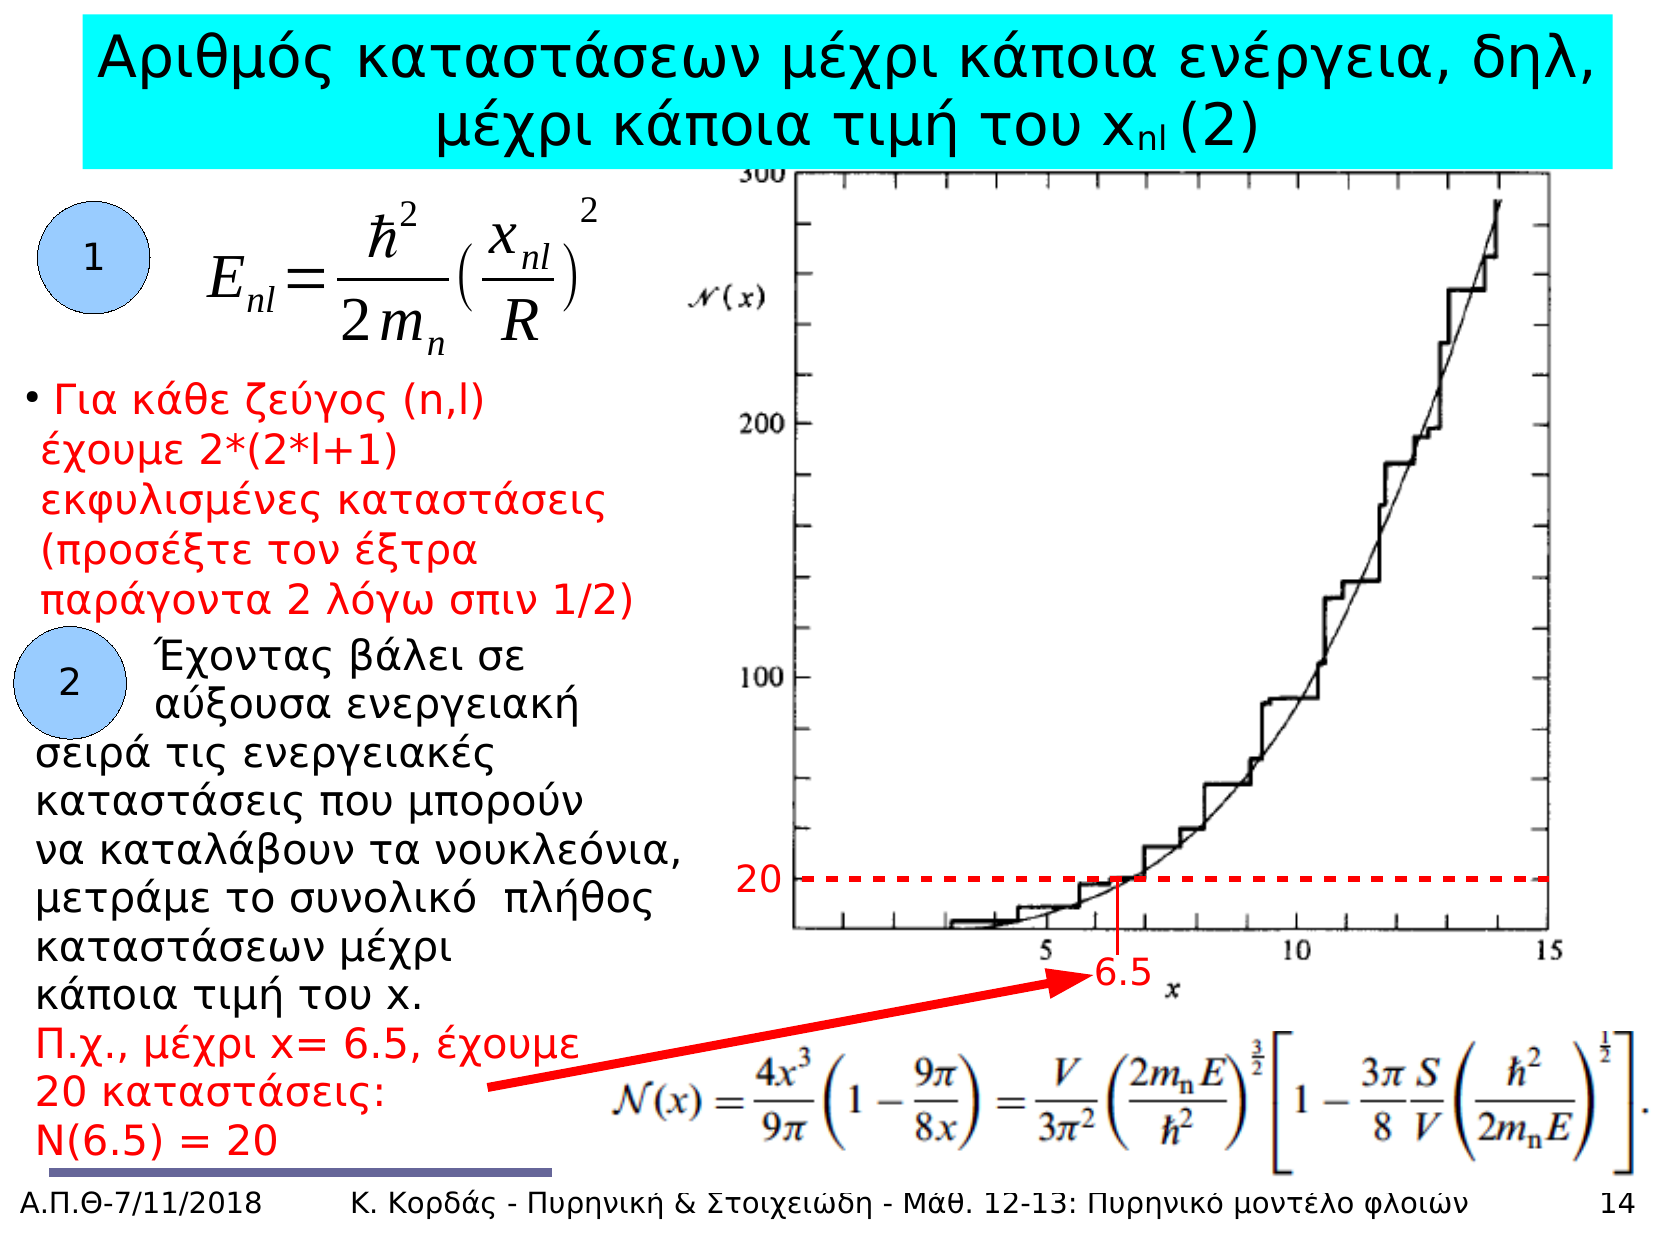

# Αριθμός καταστάσεων μέχρι κάποια ενέργεια, δηλ, μέχρι κάποια τιμή του xnl (2)
1
 Για κάθε ζεύγος (n,l)
έχουμε 2*(2*l+1)
εκφυλισμένες καταστάσεις
(προσέξτε τον έξτρα
παράγοντα 2 λόγω σπιν 1/2)
 Έχοντας βάλει σε
 αύξουσα ενεργειακή
σειρά τις ενεργειακές
καταστάσεις που μπορούν
να καταλάβουν τα νουκλεόνια,
μετράμε το συνολικό πλήθος
καταστάσεων μέχρι
κάποια τιμή του x.
Π.χ., μέχρι x= 6.5, έχουμε
20 καταστάσεις:
Ν(6.5) = 20
2
20
6.5
Α.Π.Θ-7/11/2018
Κ. Κορδάς - Πυρηνική & Στοιχειώδη - Μάθ. 12-13: Πυρηνικό μοντέλο φλοιών
14